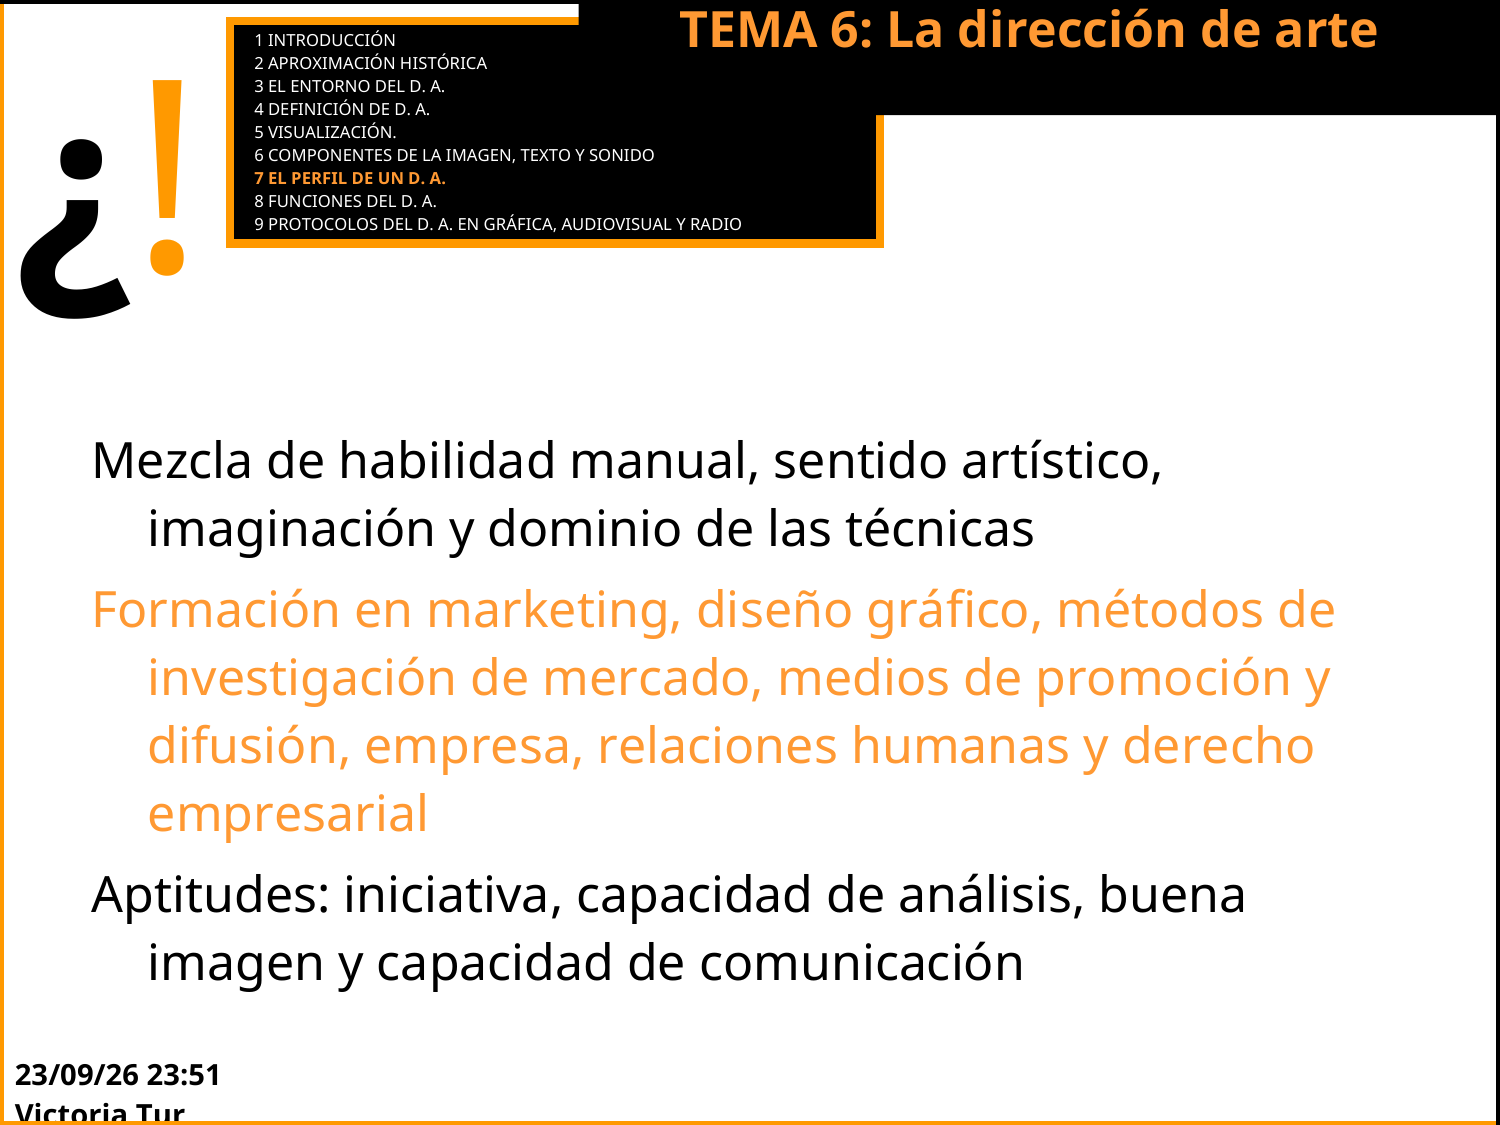

TEMA 6: La dirección de arte
1 INTRODUCCIÓN
2 APROXIMACIÓN HISTÓRICA
3 EL ENTORNO DEL D. A.
4 DEFINICIÓN DE D. A.
5 VISUALIZACIÓN.
6 COMPONENTES DE LA IMAGEN, TEXTO Y SONIDO
7 EL PERFIL DE UN D. A.
8 FUNCIONES DEL D. A.
9 PROTOCOLOS DEL D. A. EN GRÁFICA, AUDIOVISUAL Y RADIO
# Mezcla de habilidad manual, sentido artístico, imaginación y dominio de las técnicas
Formación en marketing, diseño gráfico, métodos de investigación de mercado, medios de promoción y difusión, empresa, relaciones humanas y derecho empresarial
Aptitudes: iniciativa, capacidad de análisis, buena imagen y capacidad de comunicación